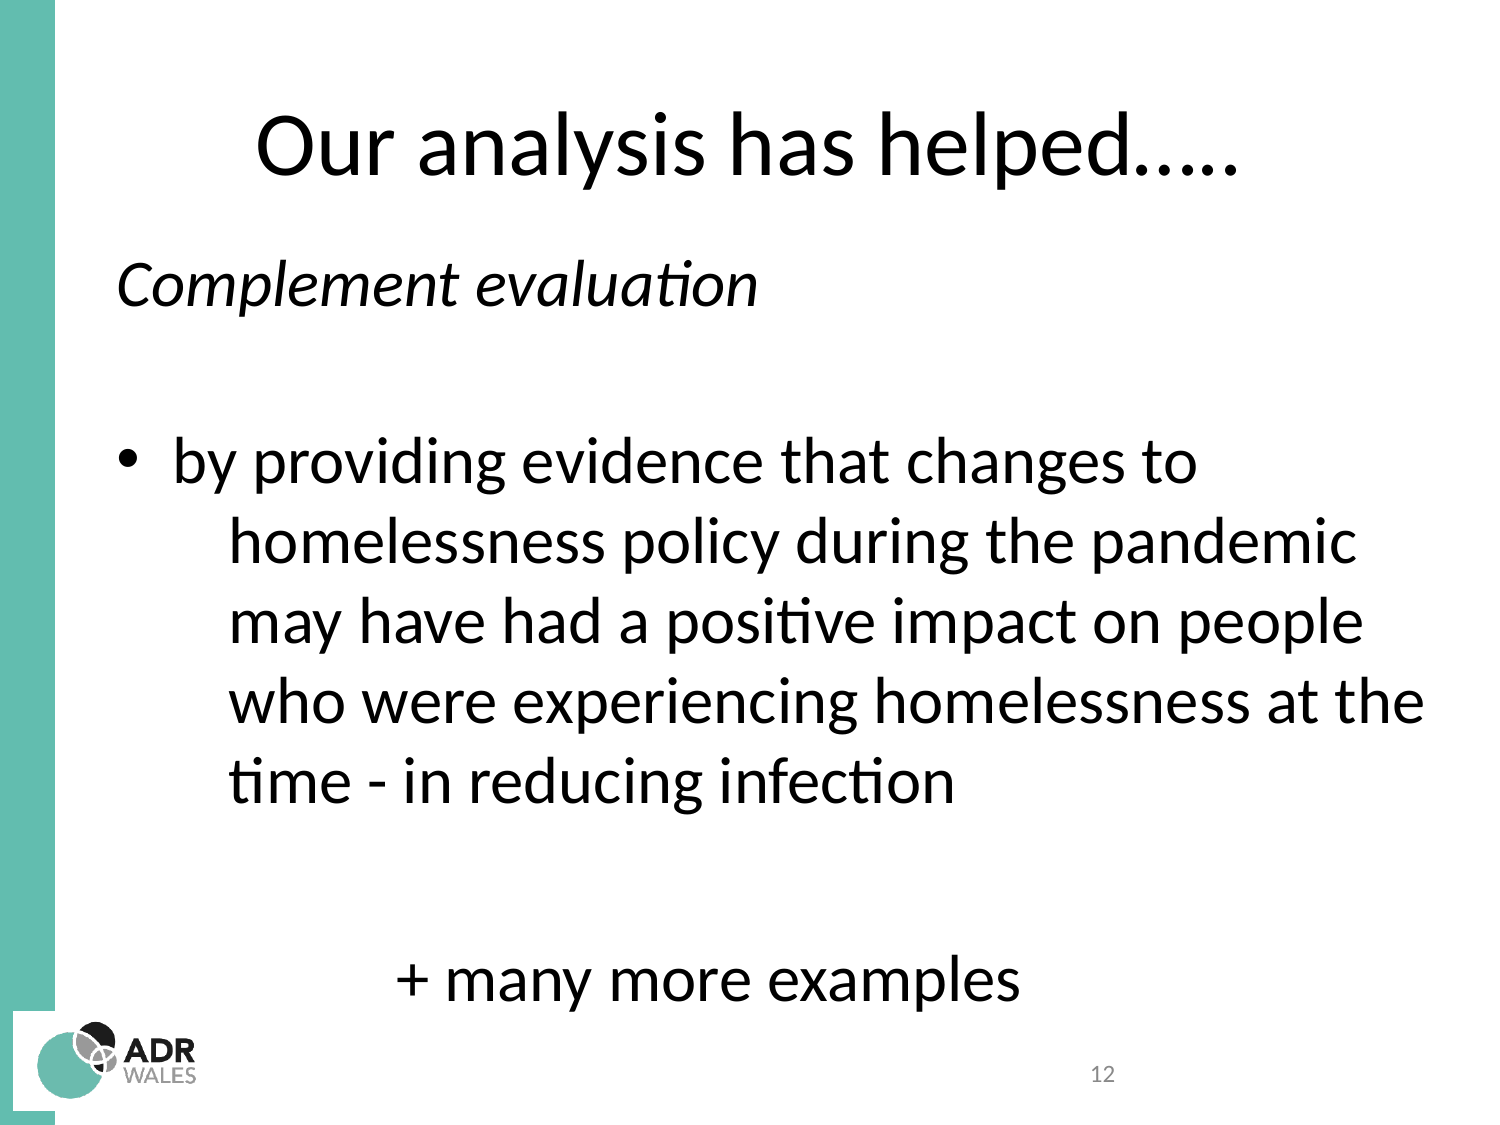

# Our analysis has helped…..
Complement evaluation
by providing evidence that changes to homelessness policy during the pandemic may have had a positive impact on people who were experiencing homelessness at the time - in reducing infection
+ many more examples
12